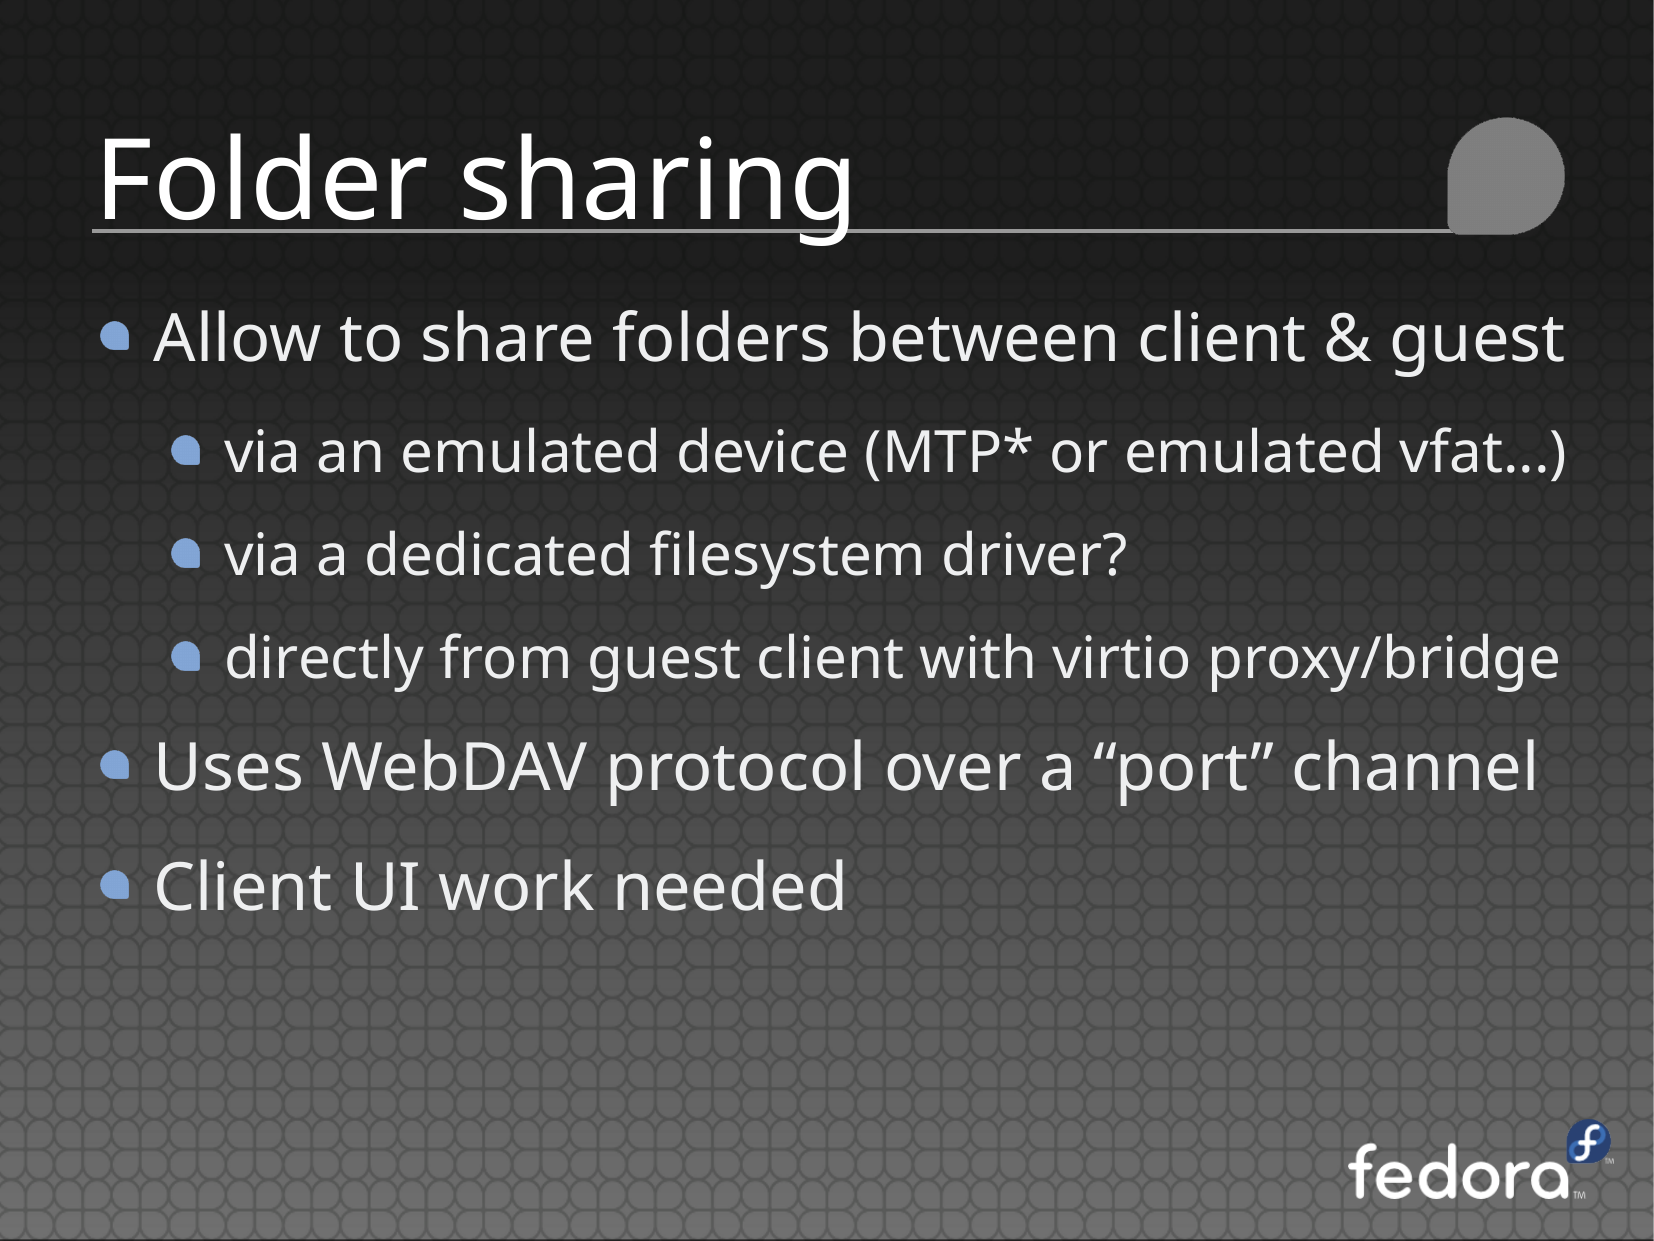

Folder sharing
# Allow to share folders between client & guest
via an emulated device (MTP* or emulated vfat...)
via a dedicated filesystem driver?
directly from guest client with virtio proxy/bridge
Uses WebDAV protocol over a “port” channel
Client UI work needed